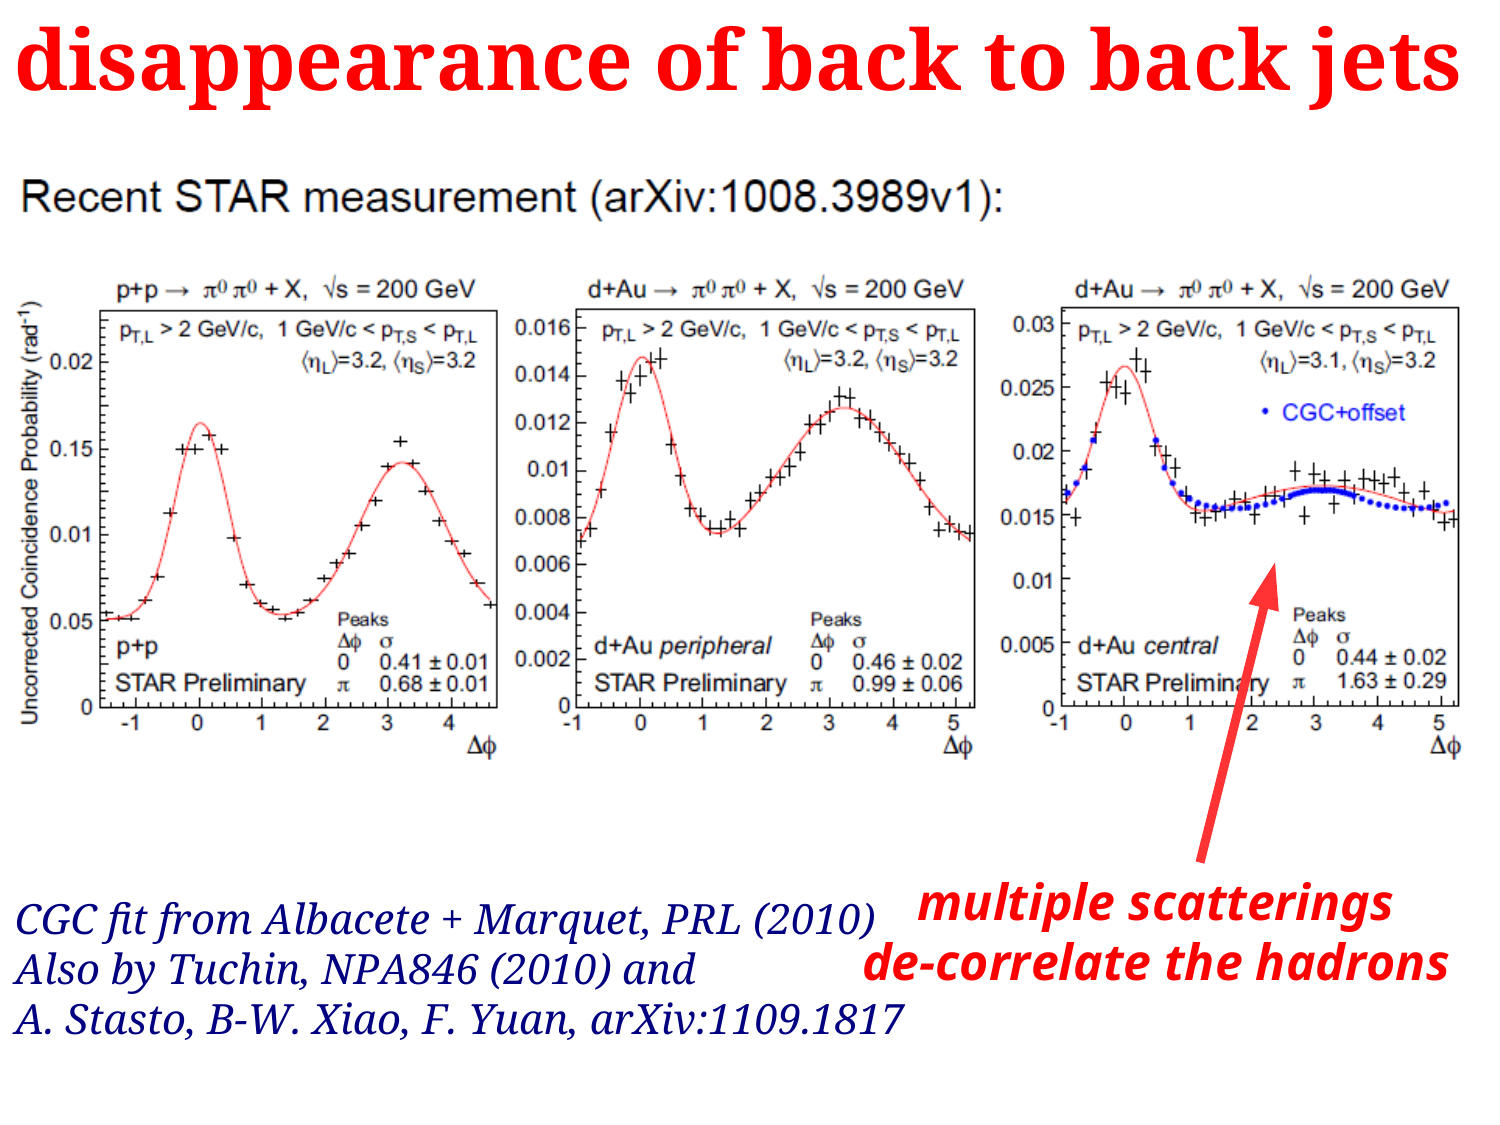

disappearance of back to back jets
multiple scatterings
de-correlate the hadrons
CGC fit from Albacete + Marquet, PRL (2010)
Also by Tuchin, NPA846 (2010) and
A. Stasto, B-W. Xiao, F. Yuan, arXiv:1109.1817